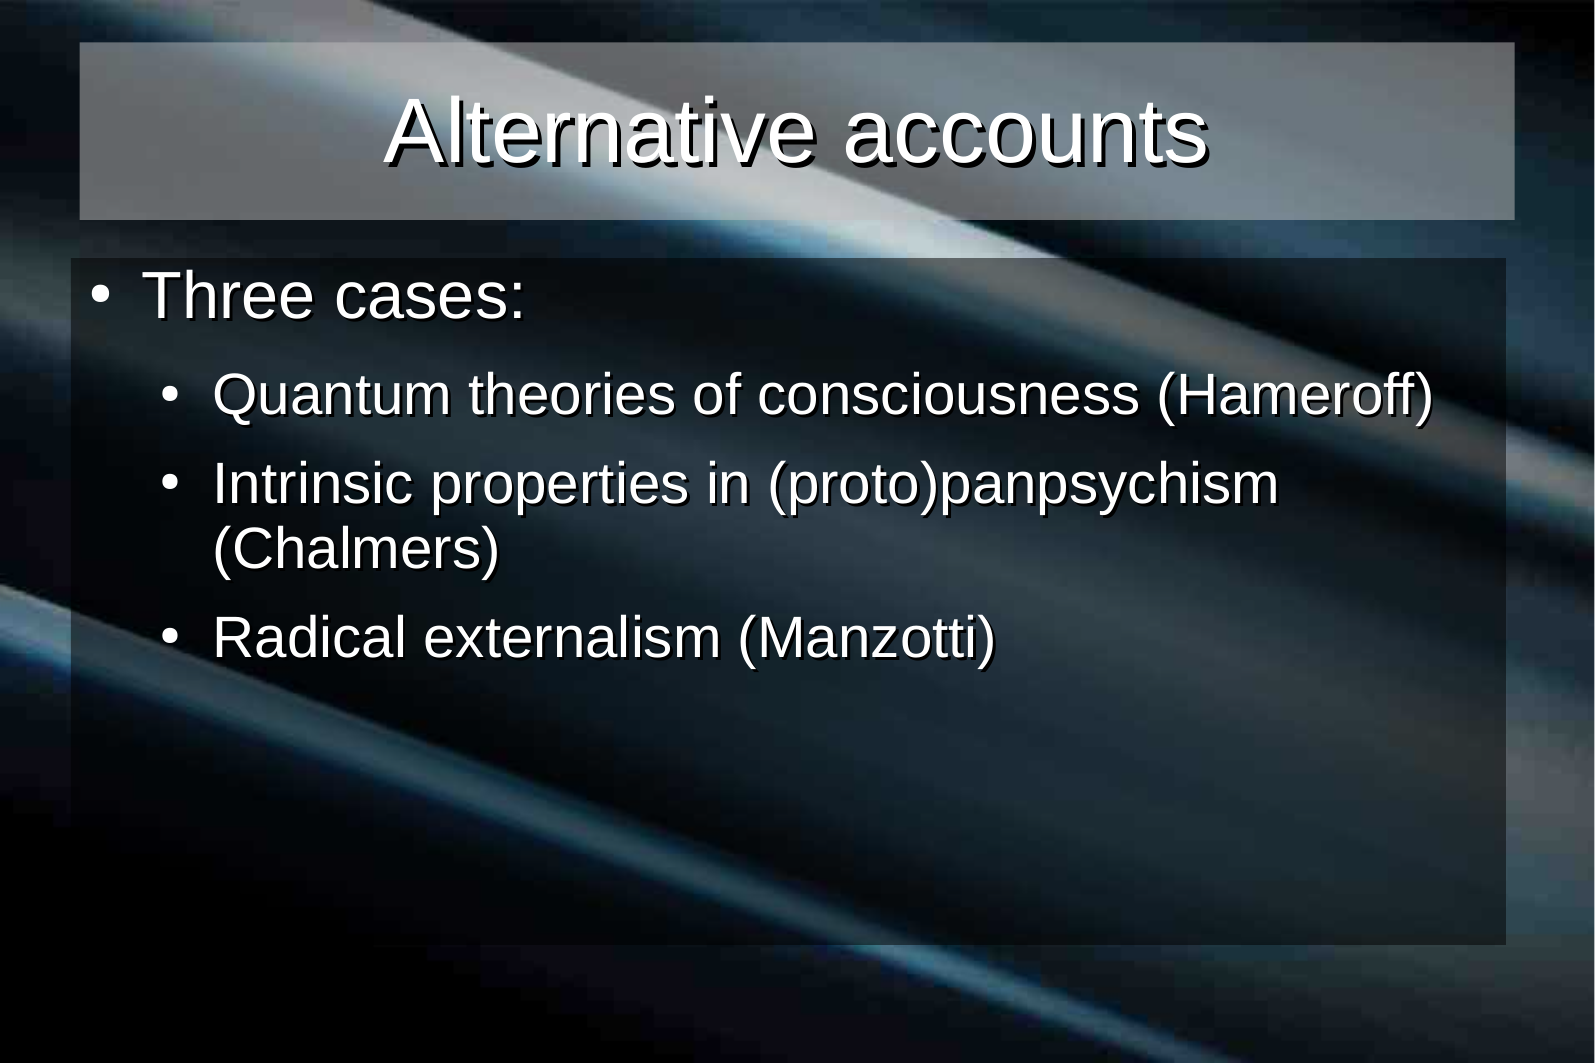

# Alternative accounts
Three cases:
Quantum theories of consciousness (Hameroff)
Intrinsic properties in (proto)panpsychism (Chalmers)
Radical externalism (Manzotti)